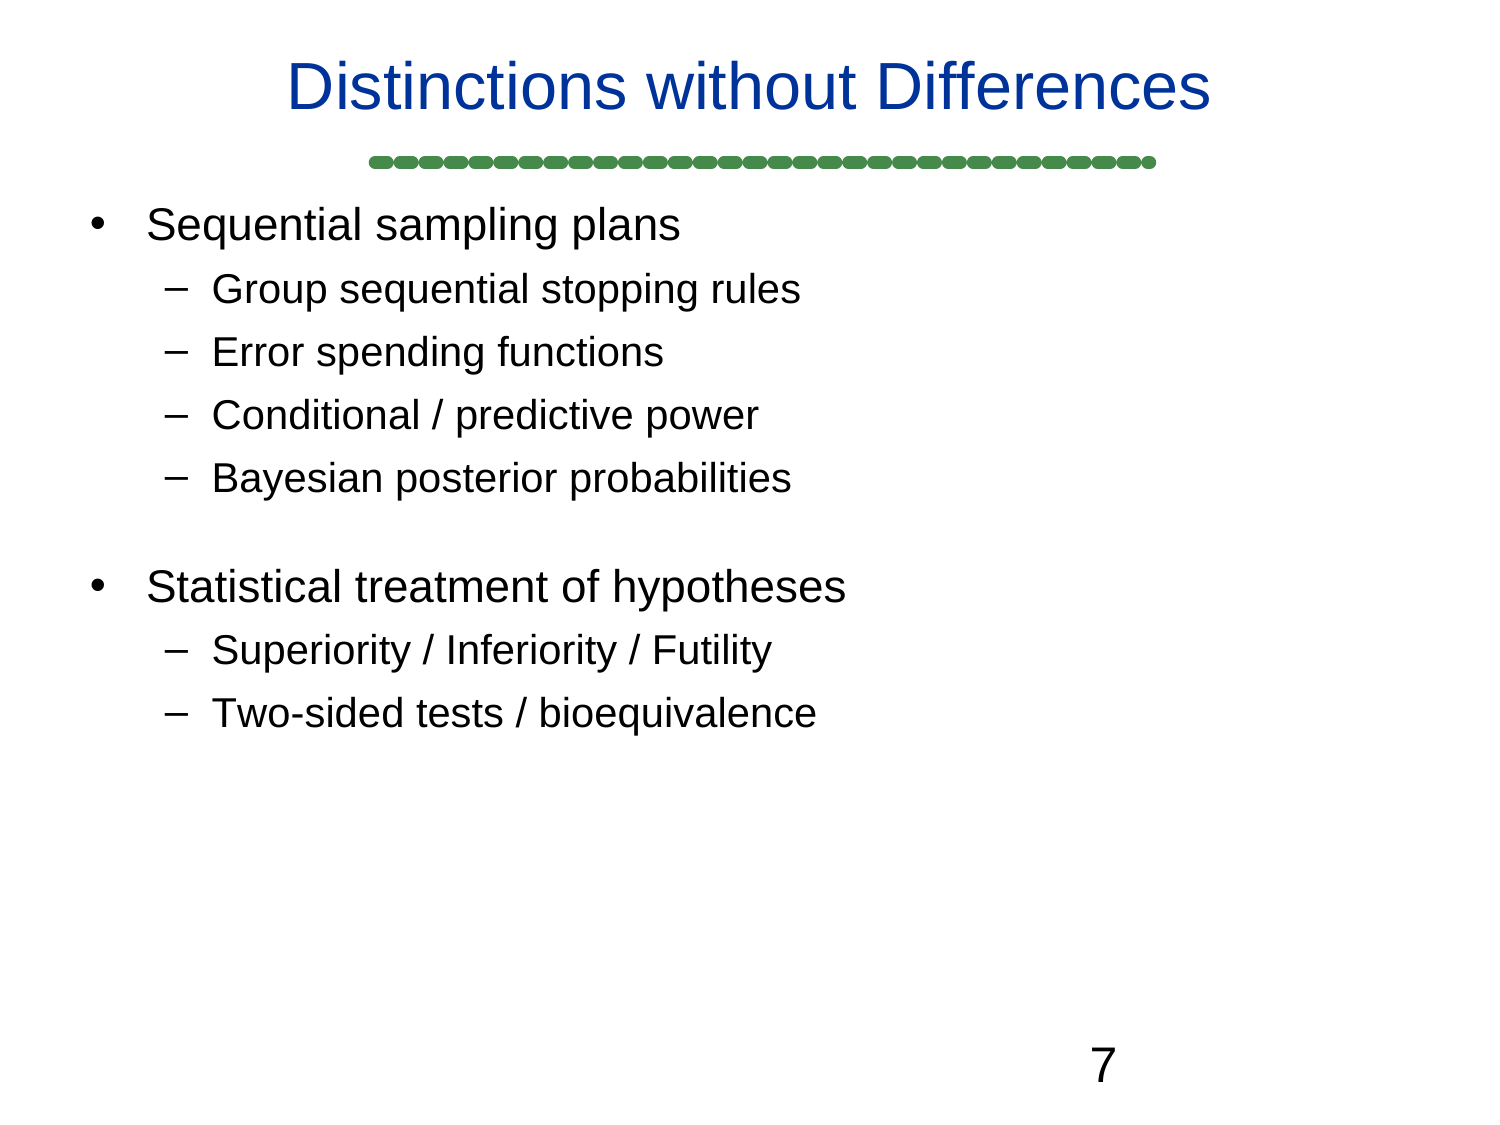

# Distinctions without Differences
Sequential sampling plans
Group sequential stopping rules
Error spending functions
Conditional / predictive power
Bayesian posterior probabilities
Statistical treatment of hypotheses
Superiority / Inferiority / Futility
Two-sided tests / bioequivalence
7